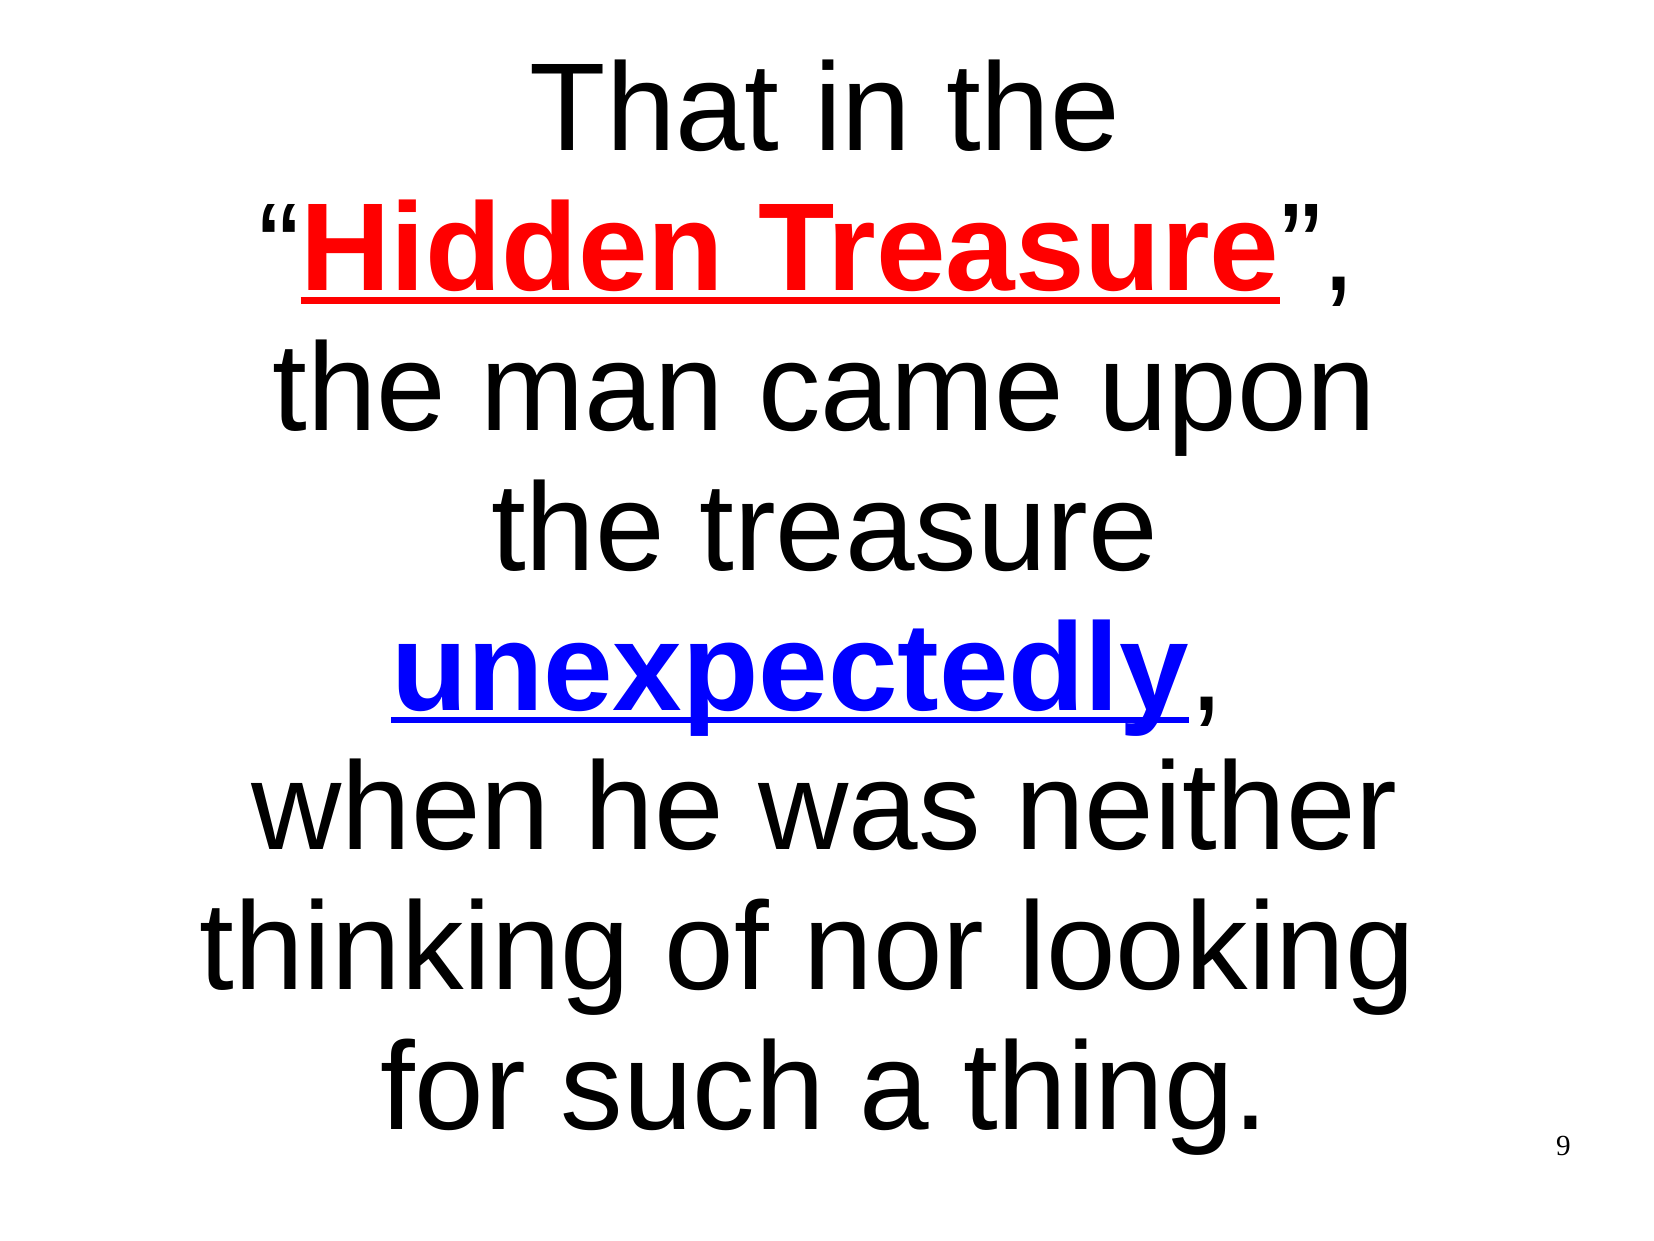

# That in the “Hidden Treasure”, the man came upon the treasure unexpectedly, when he was neither thinking of nor looking for such a thing.
9